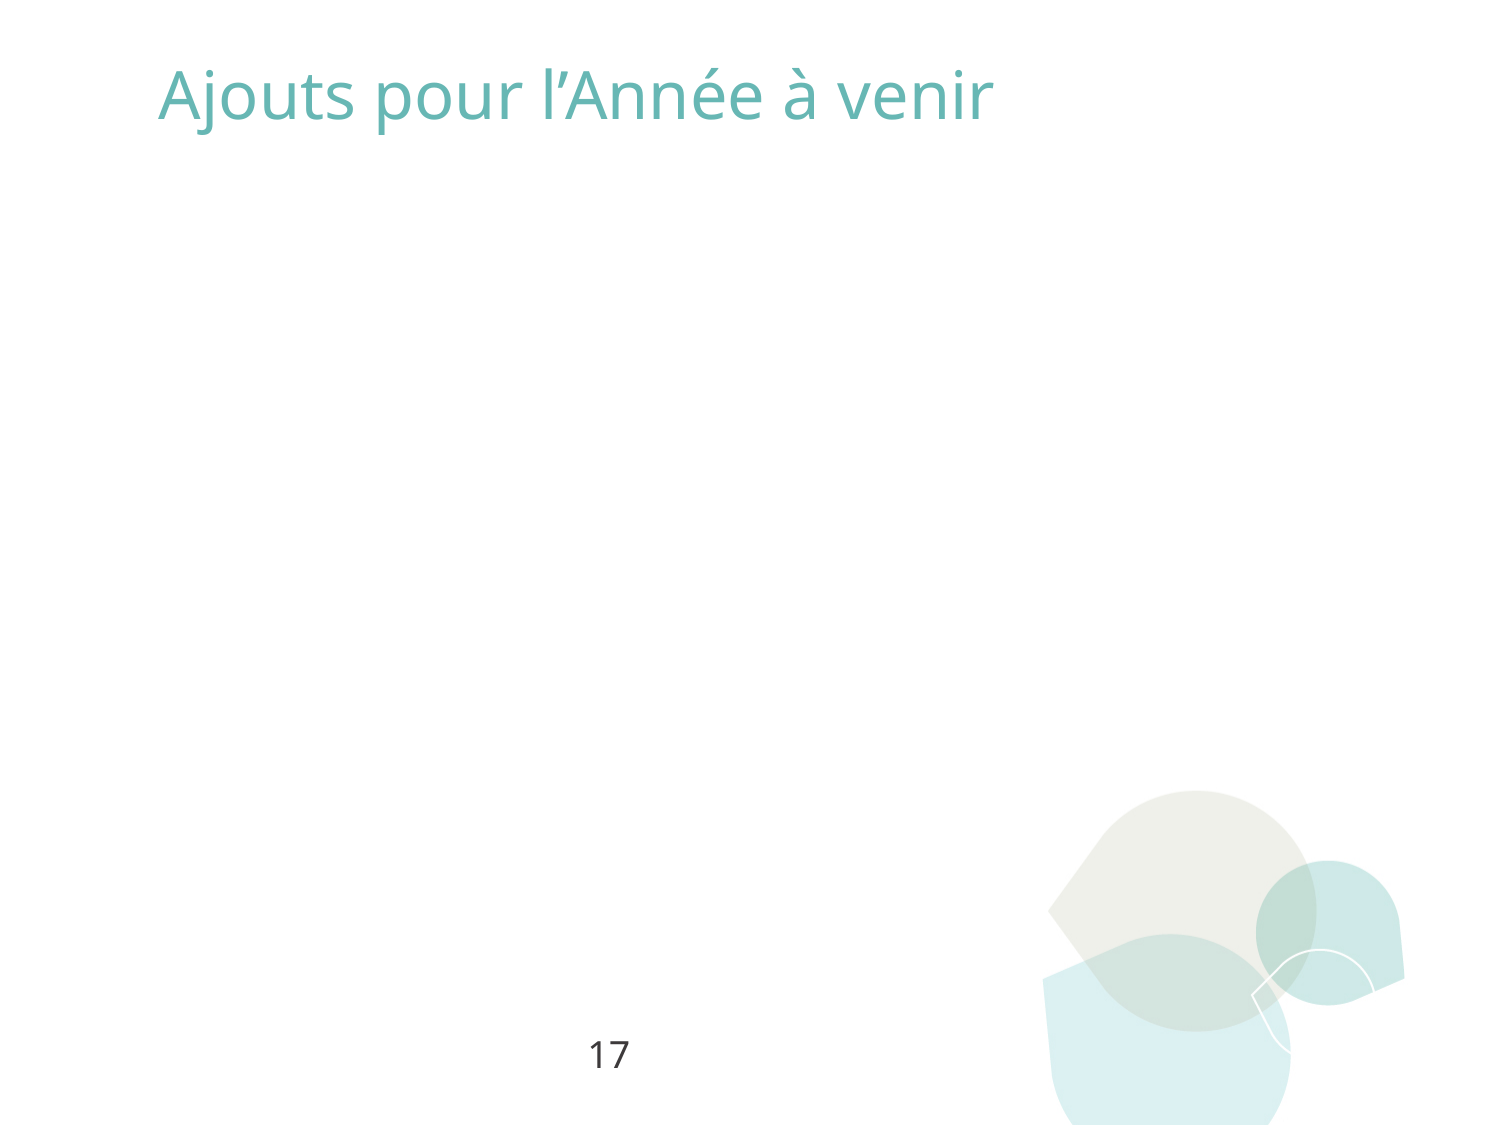

# Ajouts pour l’Année à venir
Deux rencontres
Étudiants du programme accéléré de Santé, assistance et soins infirmiers
Collaboration avec l’OIIAQ
Un étudiant par cohorte